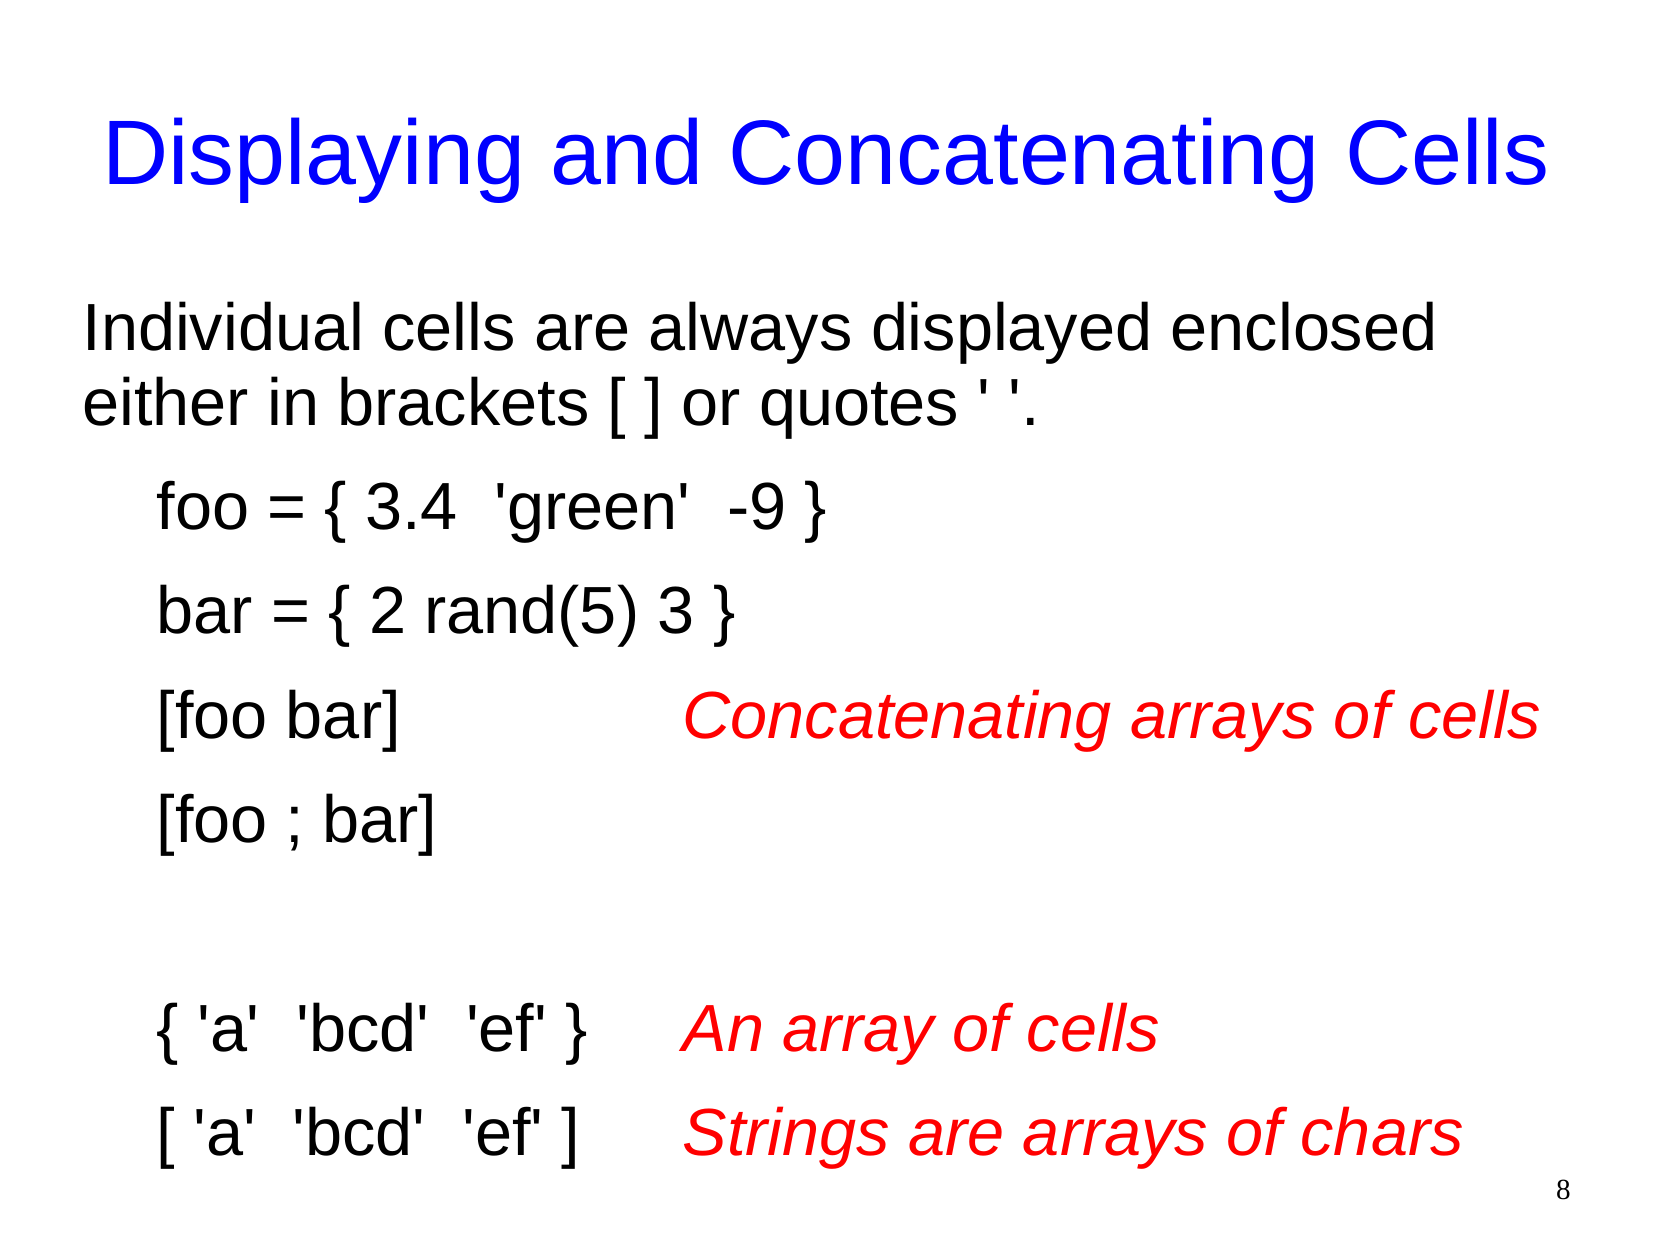

# Displaying and Concatenating Cells
Individual cells are always displayed enclosed either in brackets [ ] or quotes ' '.
 foo = { 3.4 'green' -9 }
 bar = { 2 rand(5) 3 }
 [foo bar]				Concatenating arrays of cells
 [foo ; bar]
 { 'a' 'bcd' 'ef' }		An array of cells
 [ 'a' 'bcd' 'ef' ]		Strings are arrays of chars
8